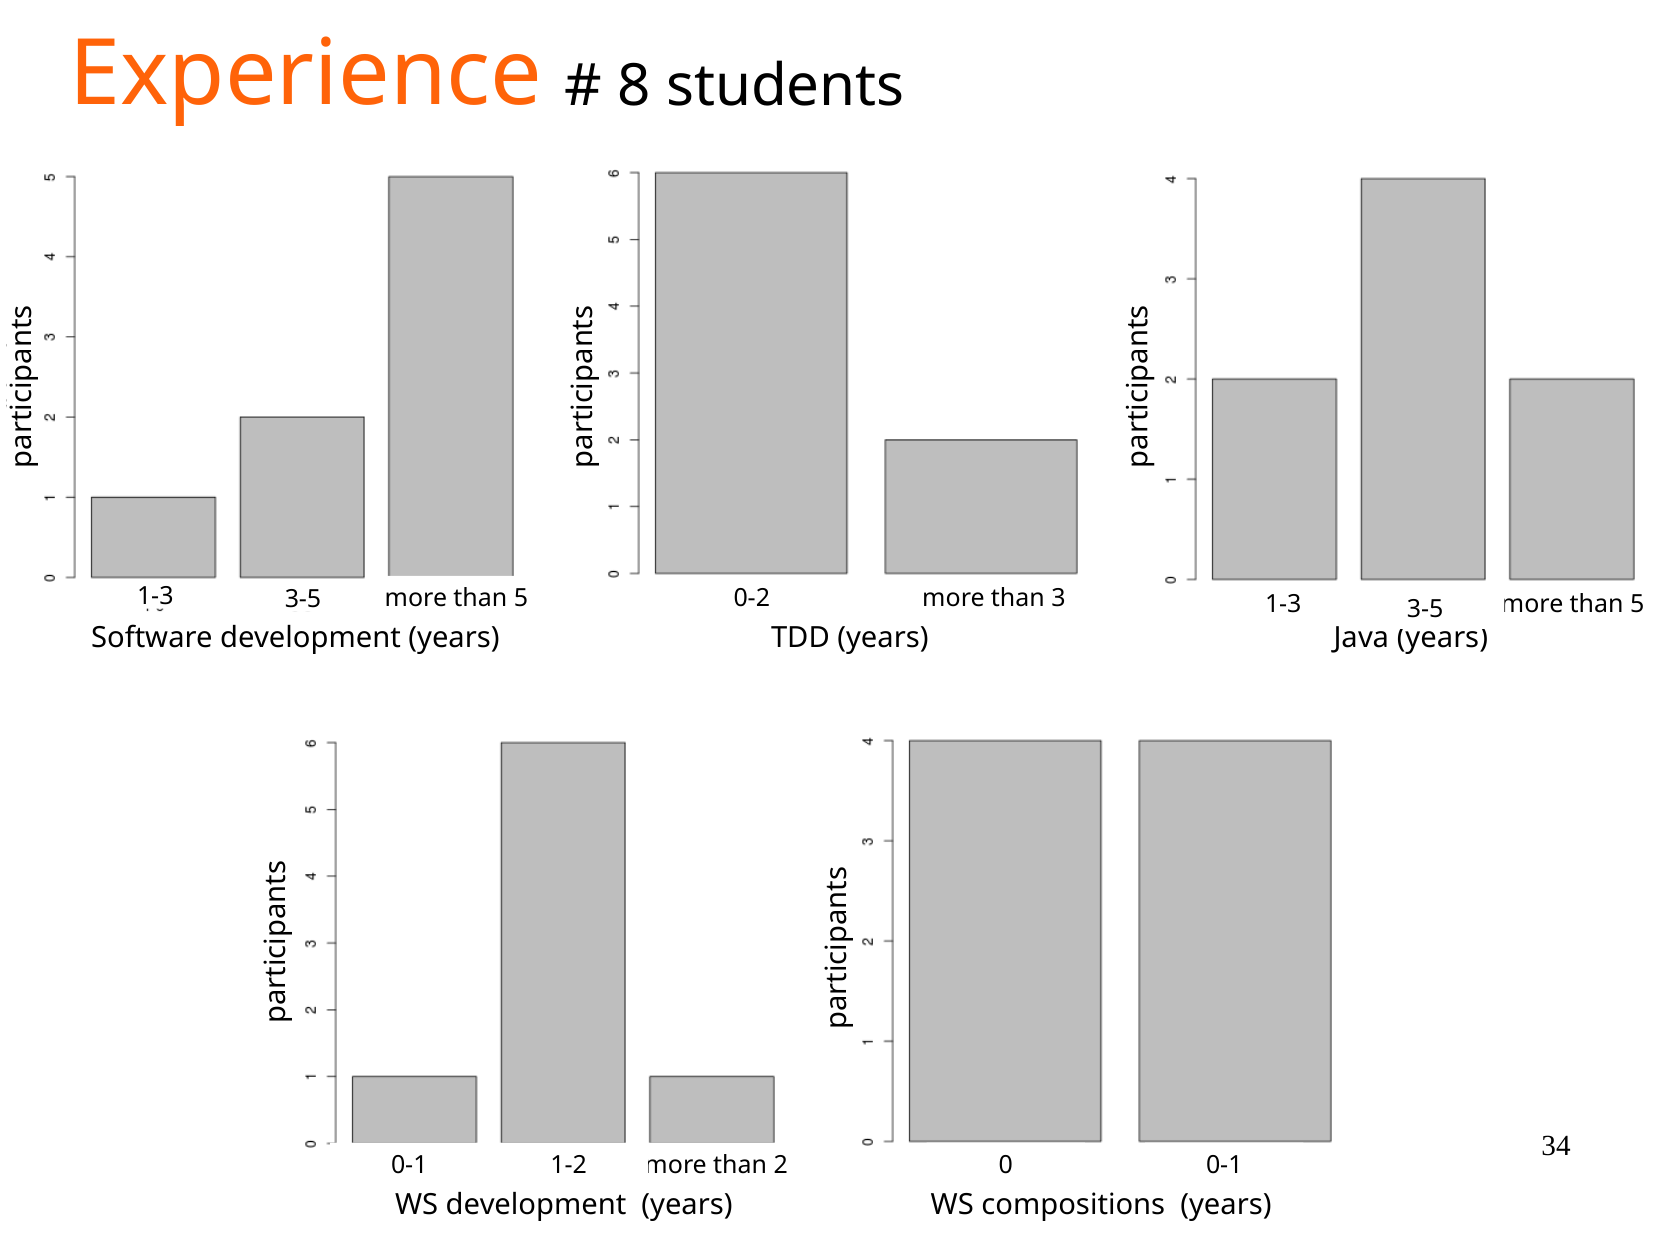

# Experience
# 8 students
participants
participants
participants
more than 5
0-2
more than 3
1-3
1-3
3-5
more than 5
3-5
3-5
Software development (years)
TDD (years)
Java (years)
participants
participants
34
0-1
1-2
more than 2
0
0-1
WS development (years)
WS compositions (years)